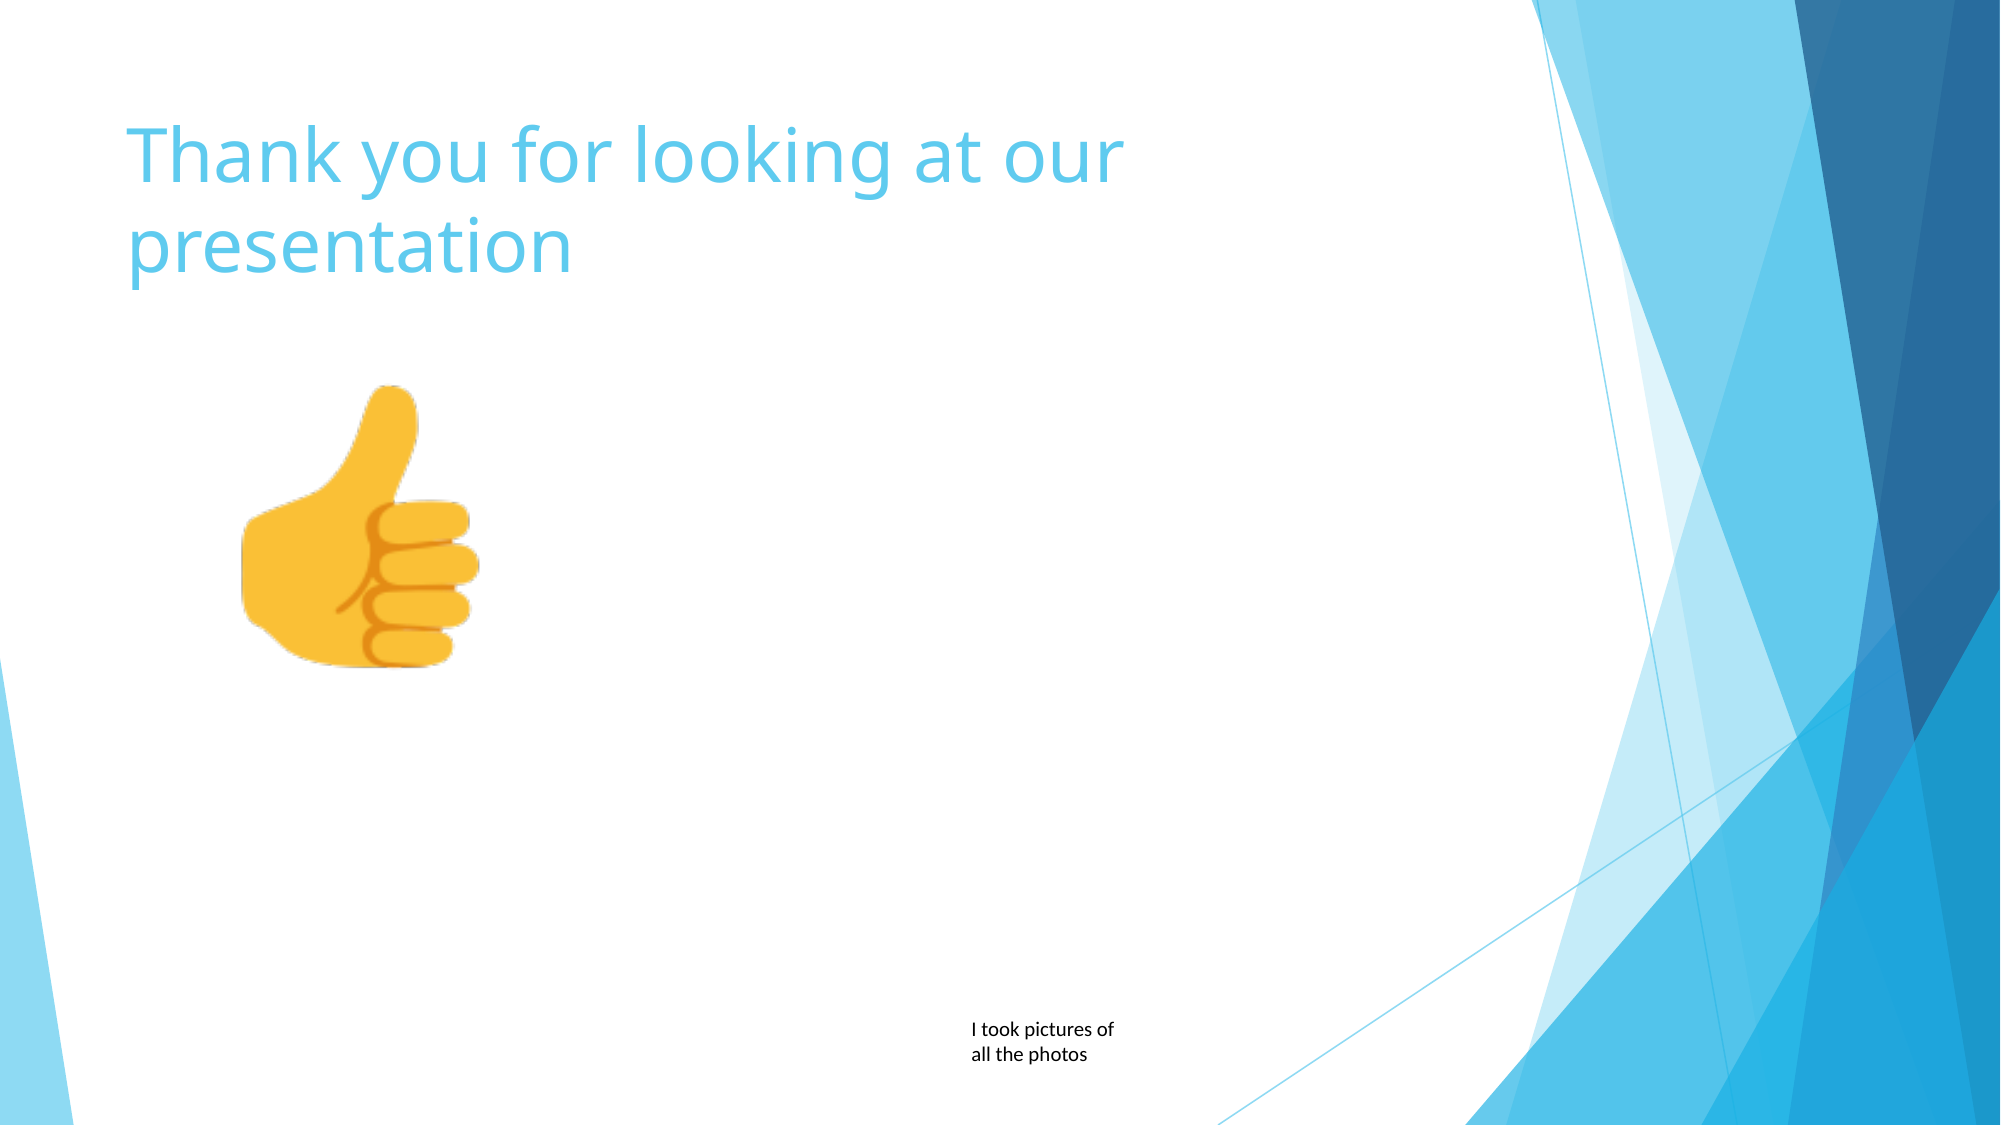

# Thank you for looking at our presentation
I took pictures of all the photos